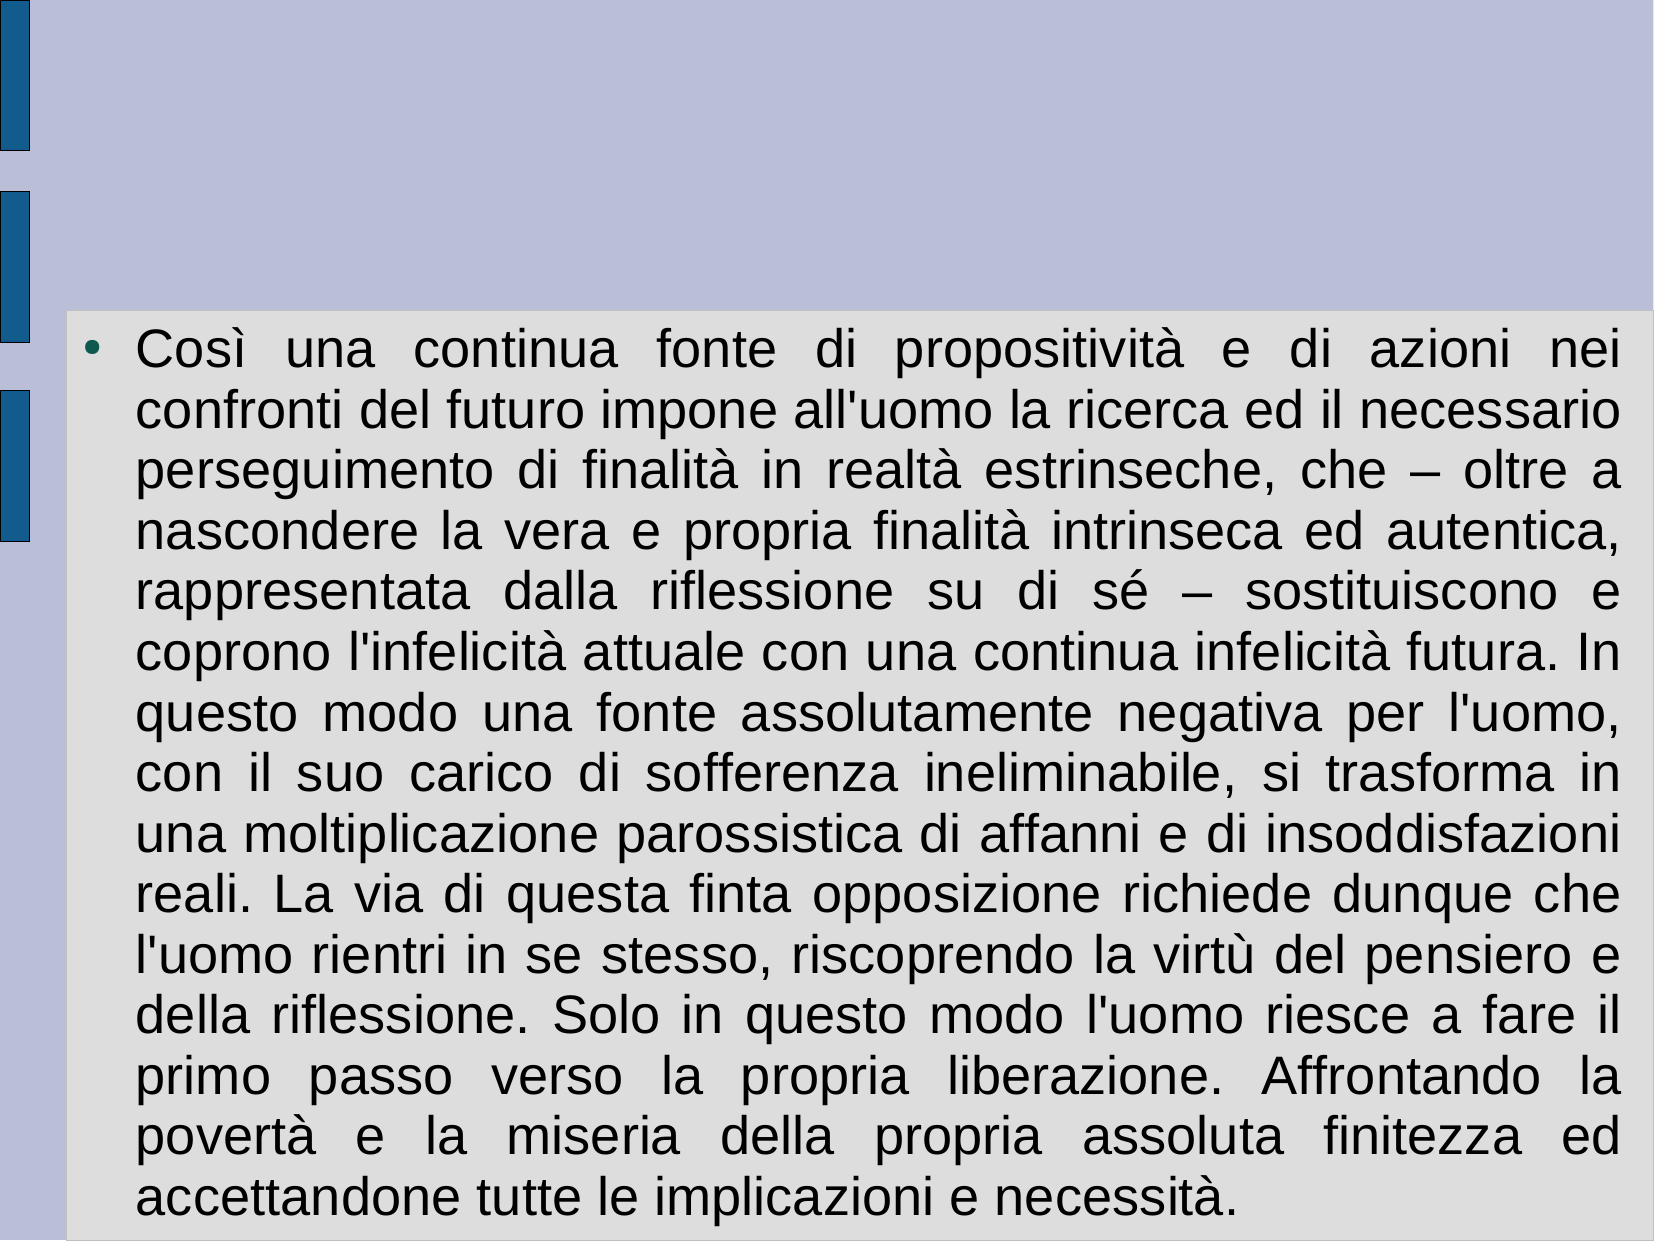

#
Così una continua fonte di propositività e di azioni nei confronti del futuro impone all'uomo la ricerca ed il necessario perseguimento di finalità in realtà estrinseche, che – oltre a nascondere la vera e propria finalità intrinseca ed autentica, rappresentata dalla riflessione su di sé – sostituiscono e coprono l'infelicità attuale con una continua infelicità futura. In questo modo una fonte assolutamente negativa per l'uomo, con il suo carico di sofferenza ineliminabile, si trasforma in una moltiplicazione parossistica di affanni e di insoddisfazioni reali. La via di questa finta opposizione richiede dunque che l'uomo rientri in se stesso, riscoprendo la virtù del pensiero e della riflessione. Solo in questo modo l'uomo riesce a fare il primo passo verso la propria liberazione. Affrontando la povertà e la miseria della propria assoluta finitezza ed accettandone tutte le implicazioni e necessità.